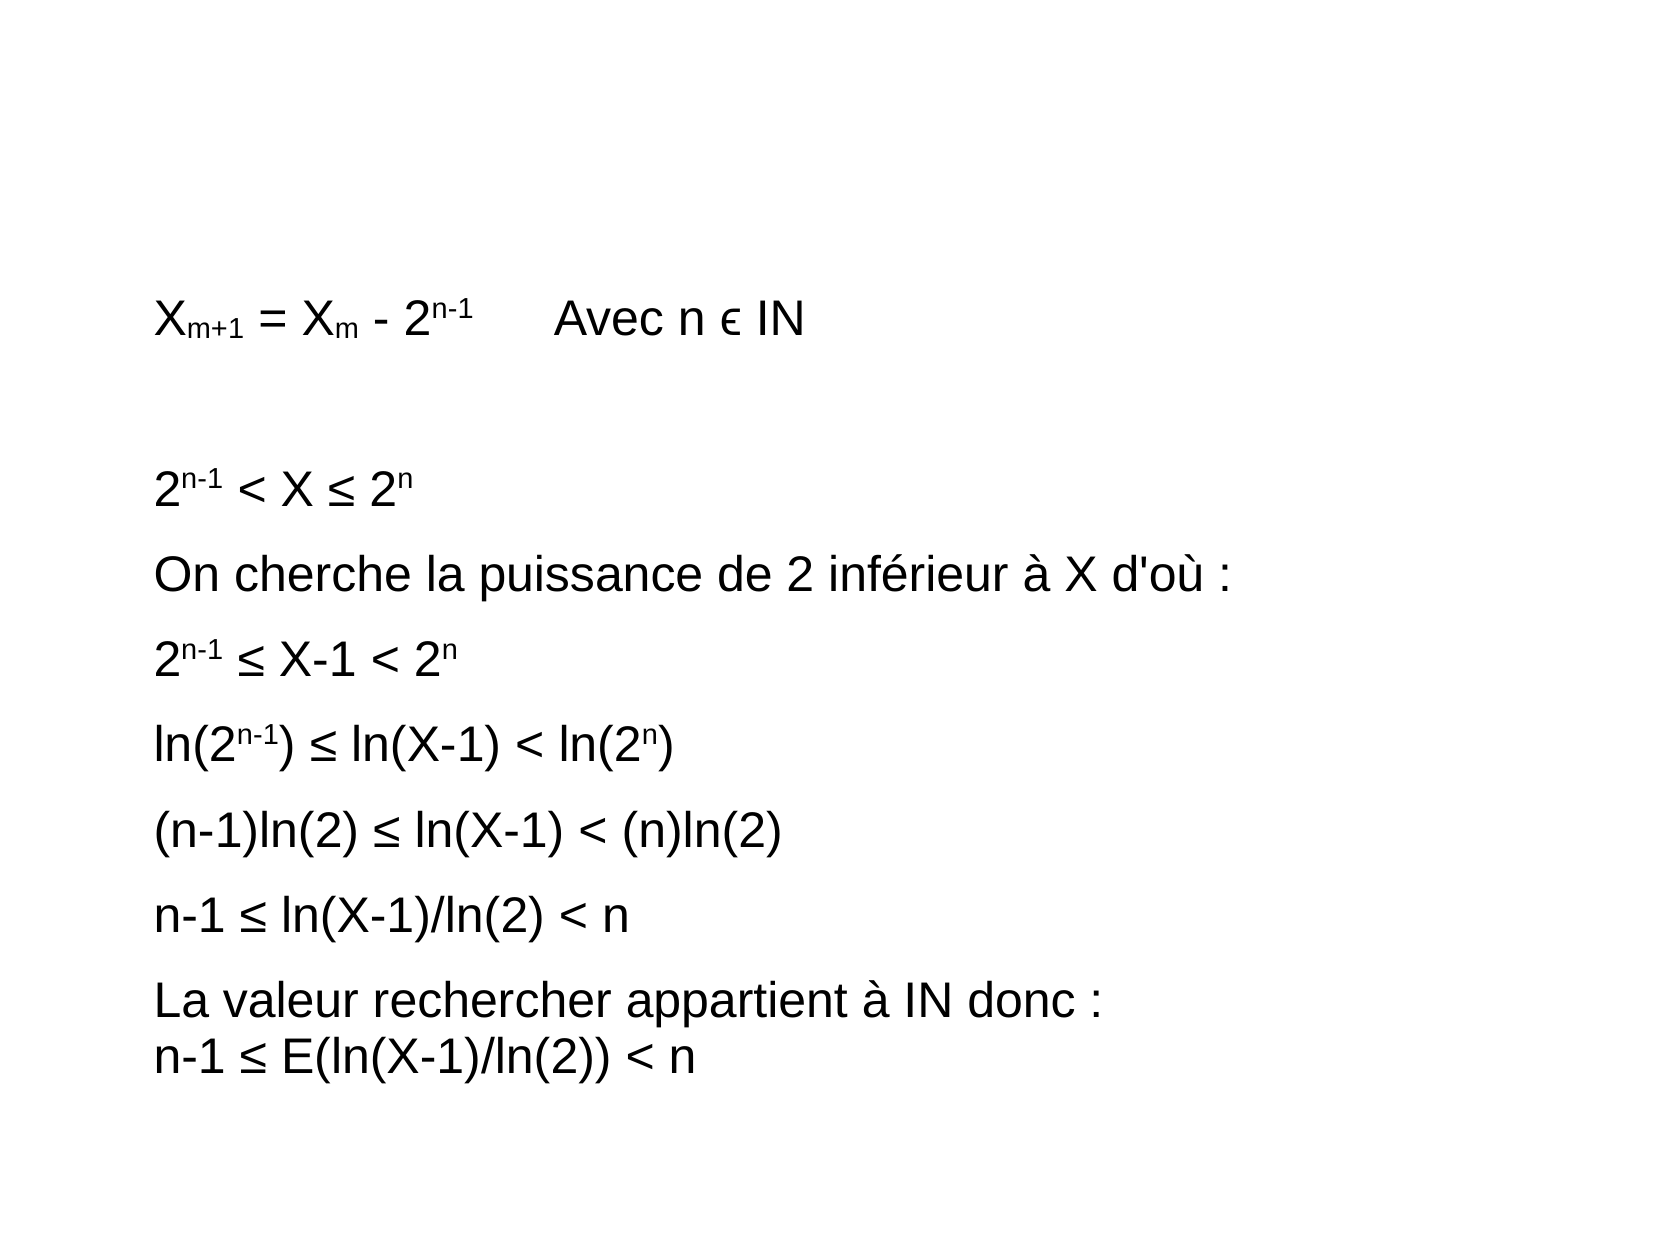

#
Xm+1 = Xm - 2n-1 Avec n ϵ IN
2n-1 < X ≤ 2n
On cherche la puissance de 2 inférieur à X d'où :
2n-1 ≤ X-1 < 2n
ln(2n-1) ≤ ln(X-1) < ln(2n)
(n-1)ln(2) ≤ ln(X-1) < (n)ln(2)
n-1 ≤ ln(X-1)/ln(2) < n
La valeur rechercher appartient à IN donc :
n-1 ≤ E(ln(X-1)/ln(2)) < n